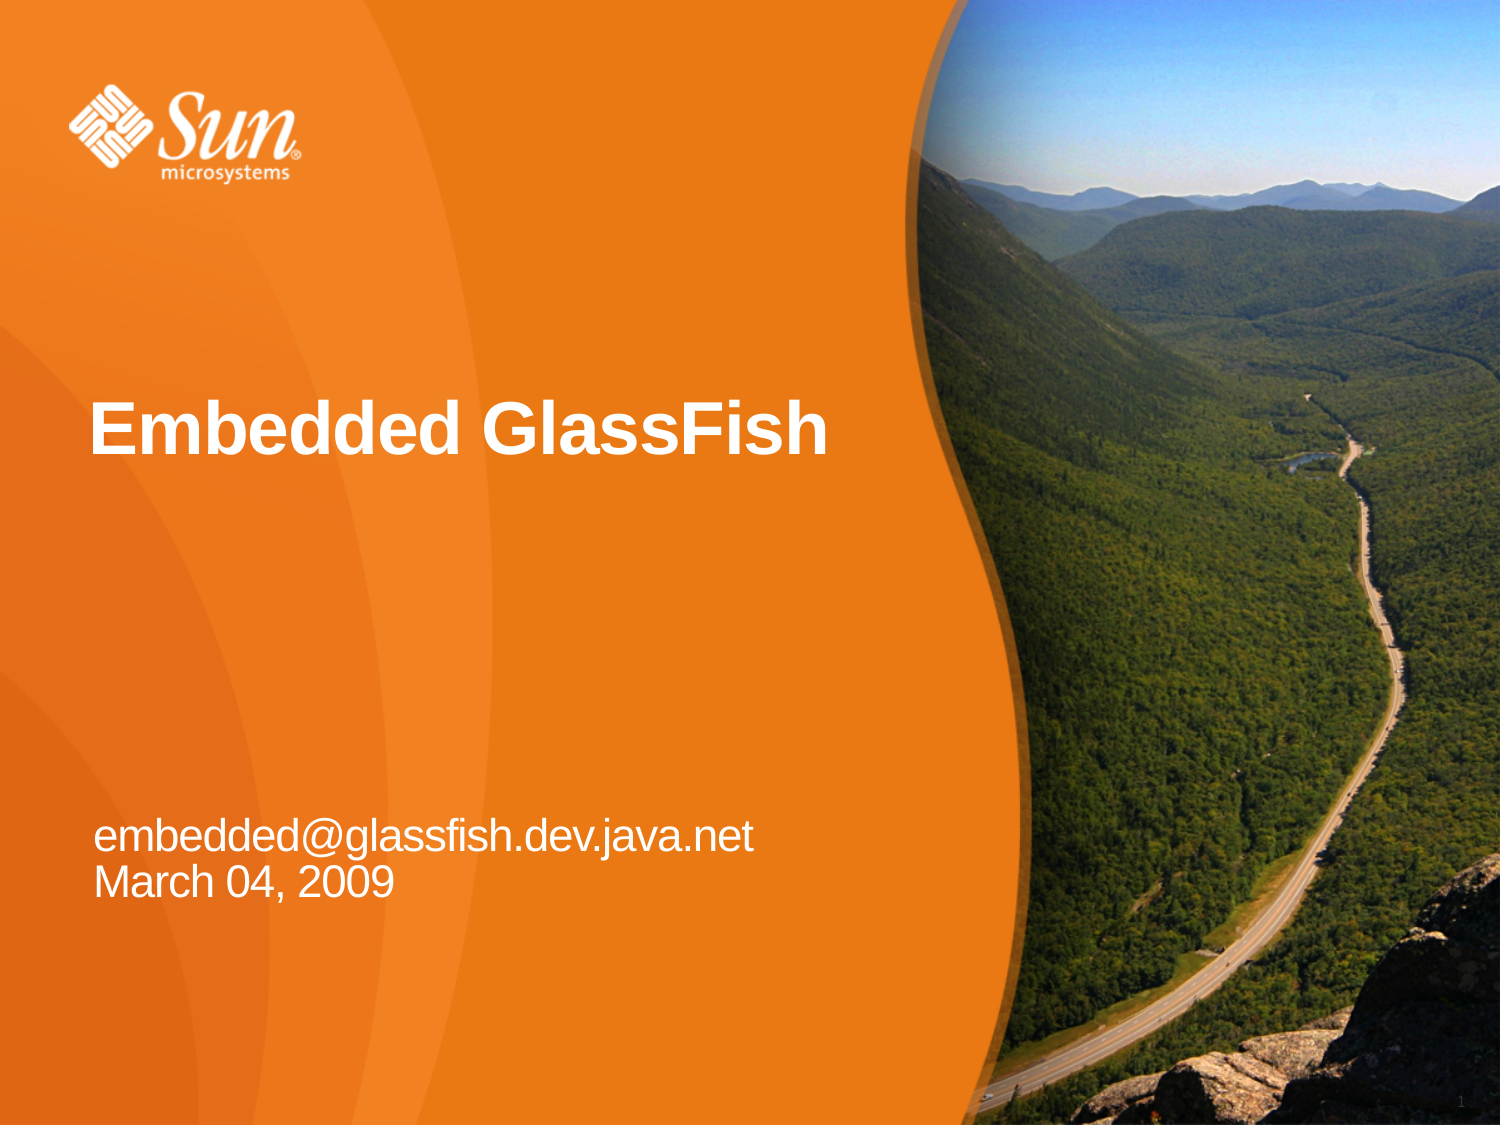

# Embedded GlassFish
embedded@glassfish.dev.java.net
March 04, 2009